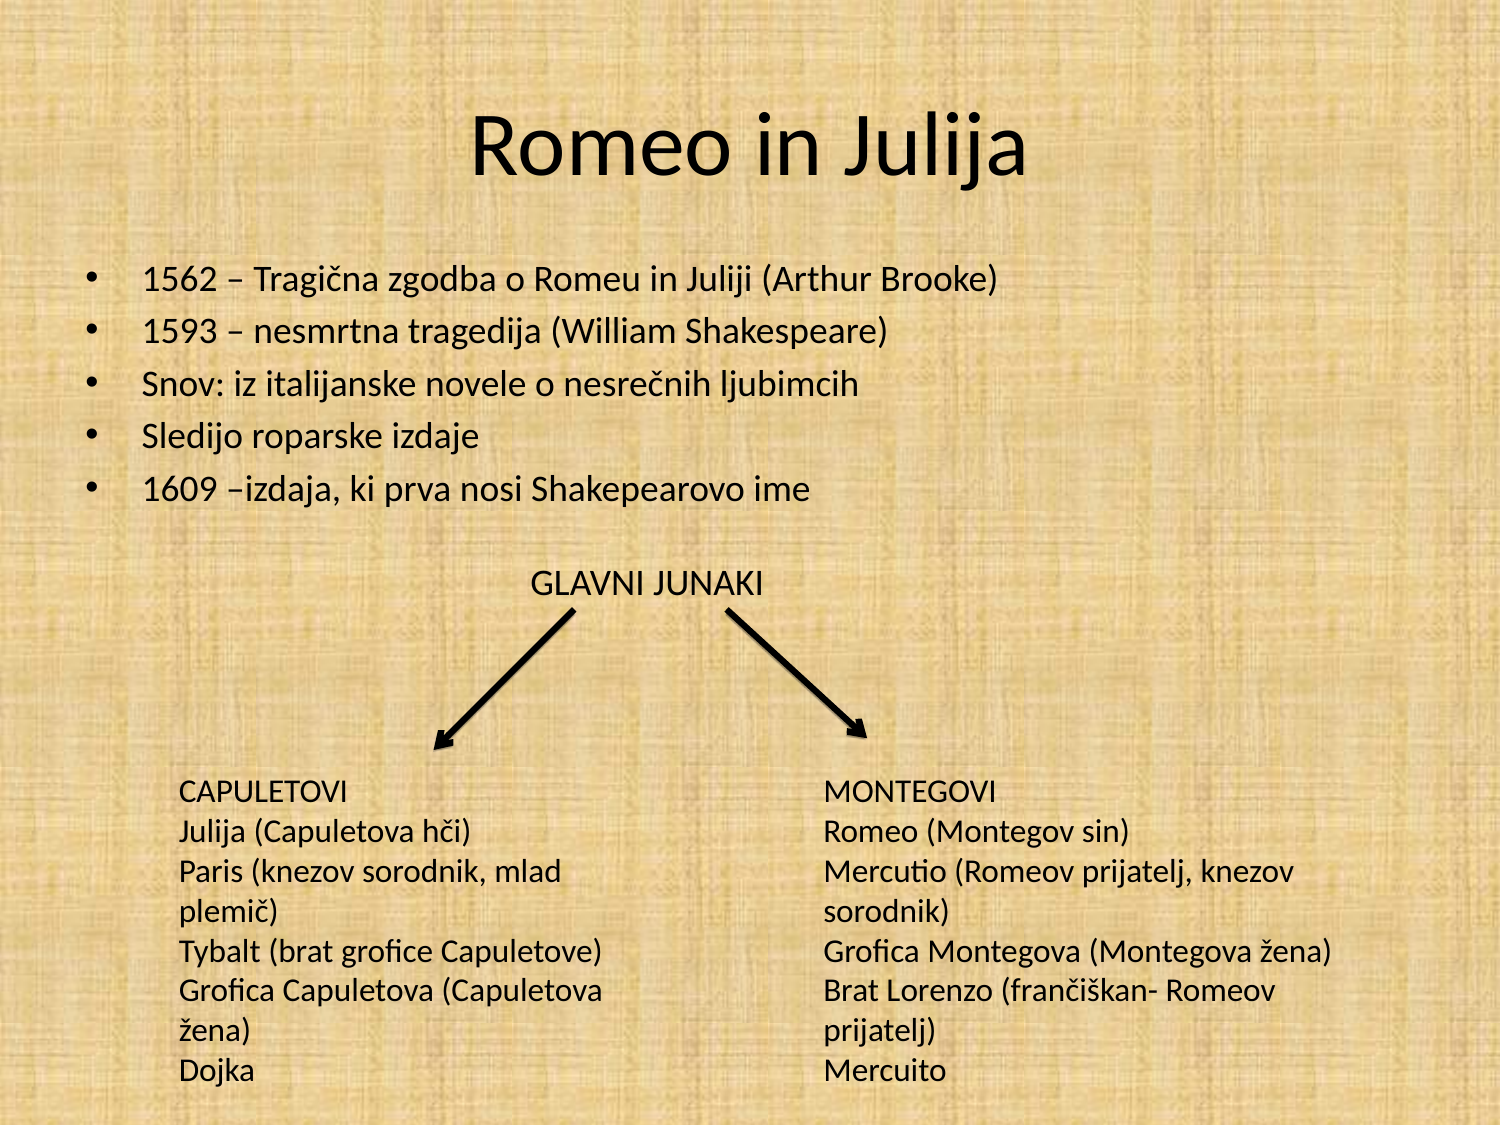

# Romeo in Julija
1562 – Tragična zgodba o Romeu in Juliji (Arthur Brooke)
1593 – nesmrtna tragedija (William Shakespeare)
Snov: iz italijanske novele o nesrečnih ljubimcih
Sledijo roparske izdaje
1609 –izdaja, ki prva nosi Shakepearovo ime
GLAVNI JUNAKI
CAPULETOVI
Julija (Capuletova hči)
Paris (knezov sorodnik, mlad plemič)
Tybalt (brat grofice Capuletove)
Grofica Capuletova (Capuletova žena)
Dojka
MONTEGOVI
Romeo (Montegov sin)
Mercutio (Romeov prijatelj, knezov sorodnik)
Grofica Montegova (Montegova žena)
Brat Lorenzo (frančiškan- Romeov prijatelj)
Mercuito